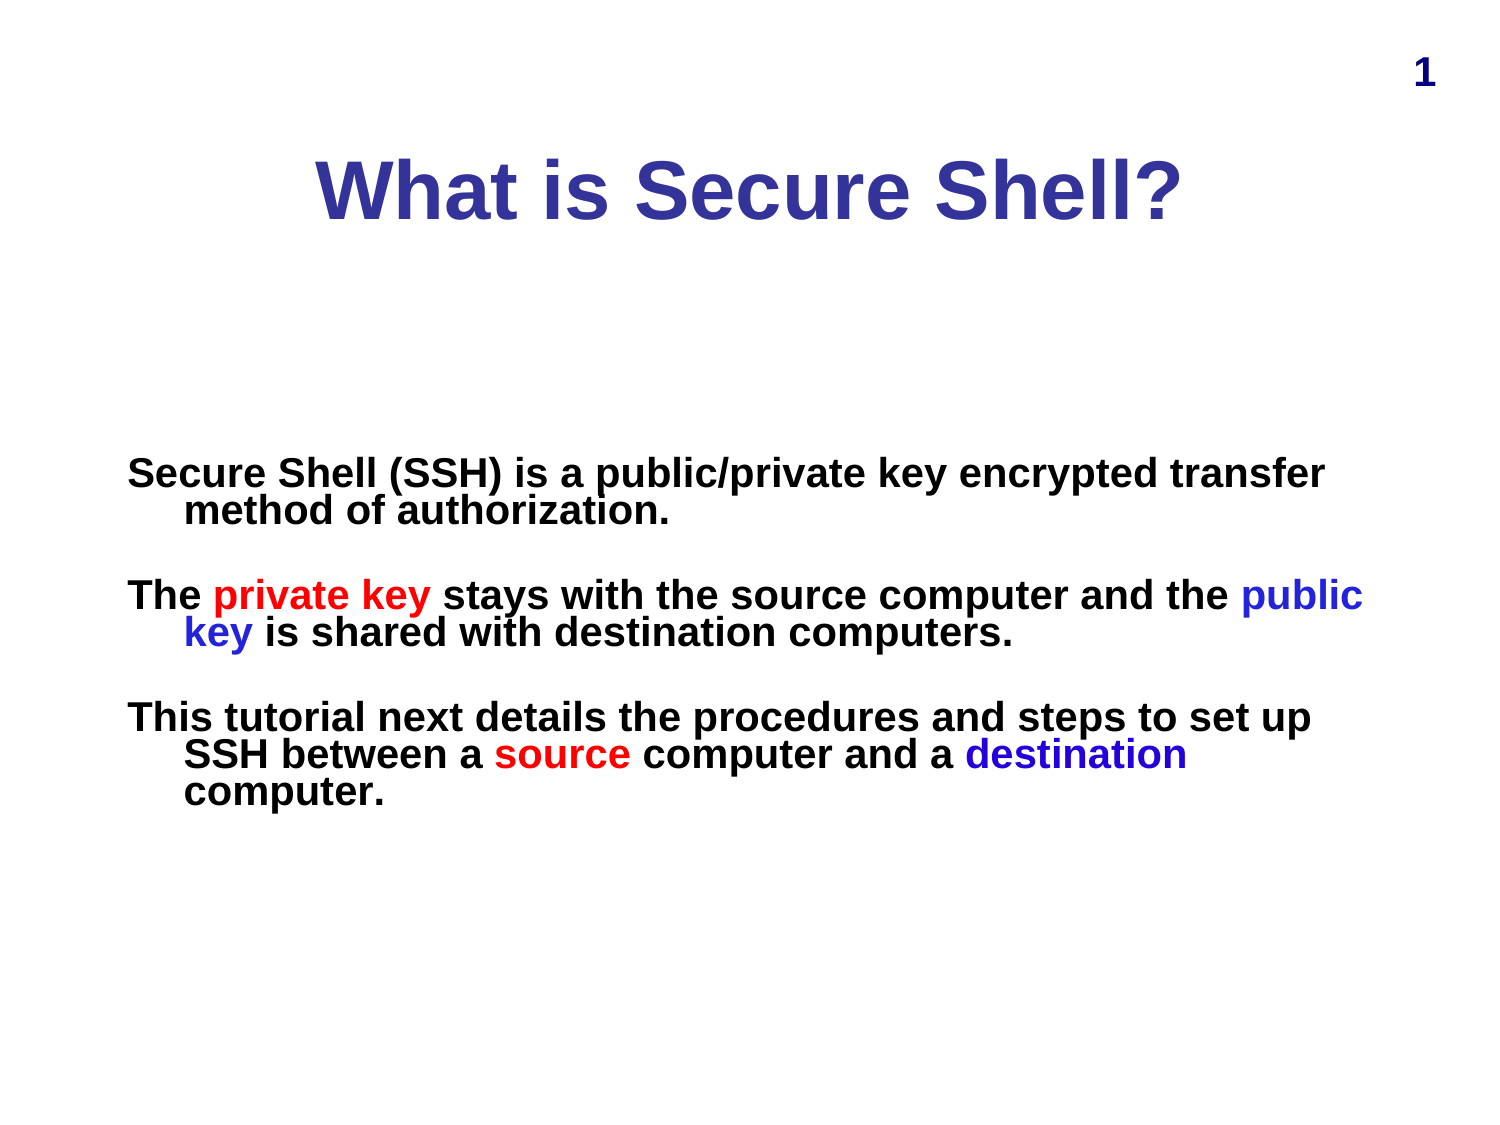

1
# What is Secure Shell?
Secure Shell (SSH) is a public/private key encrypted transfer method of authorization.
The private key stays with the source computer and the public key is shared with destination computers.
This tutorial next details the procedures and steps to set up SSH between a source computer and a destination computer.